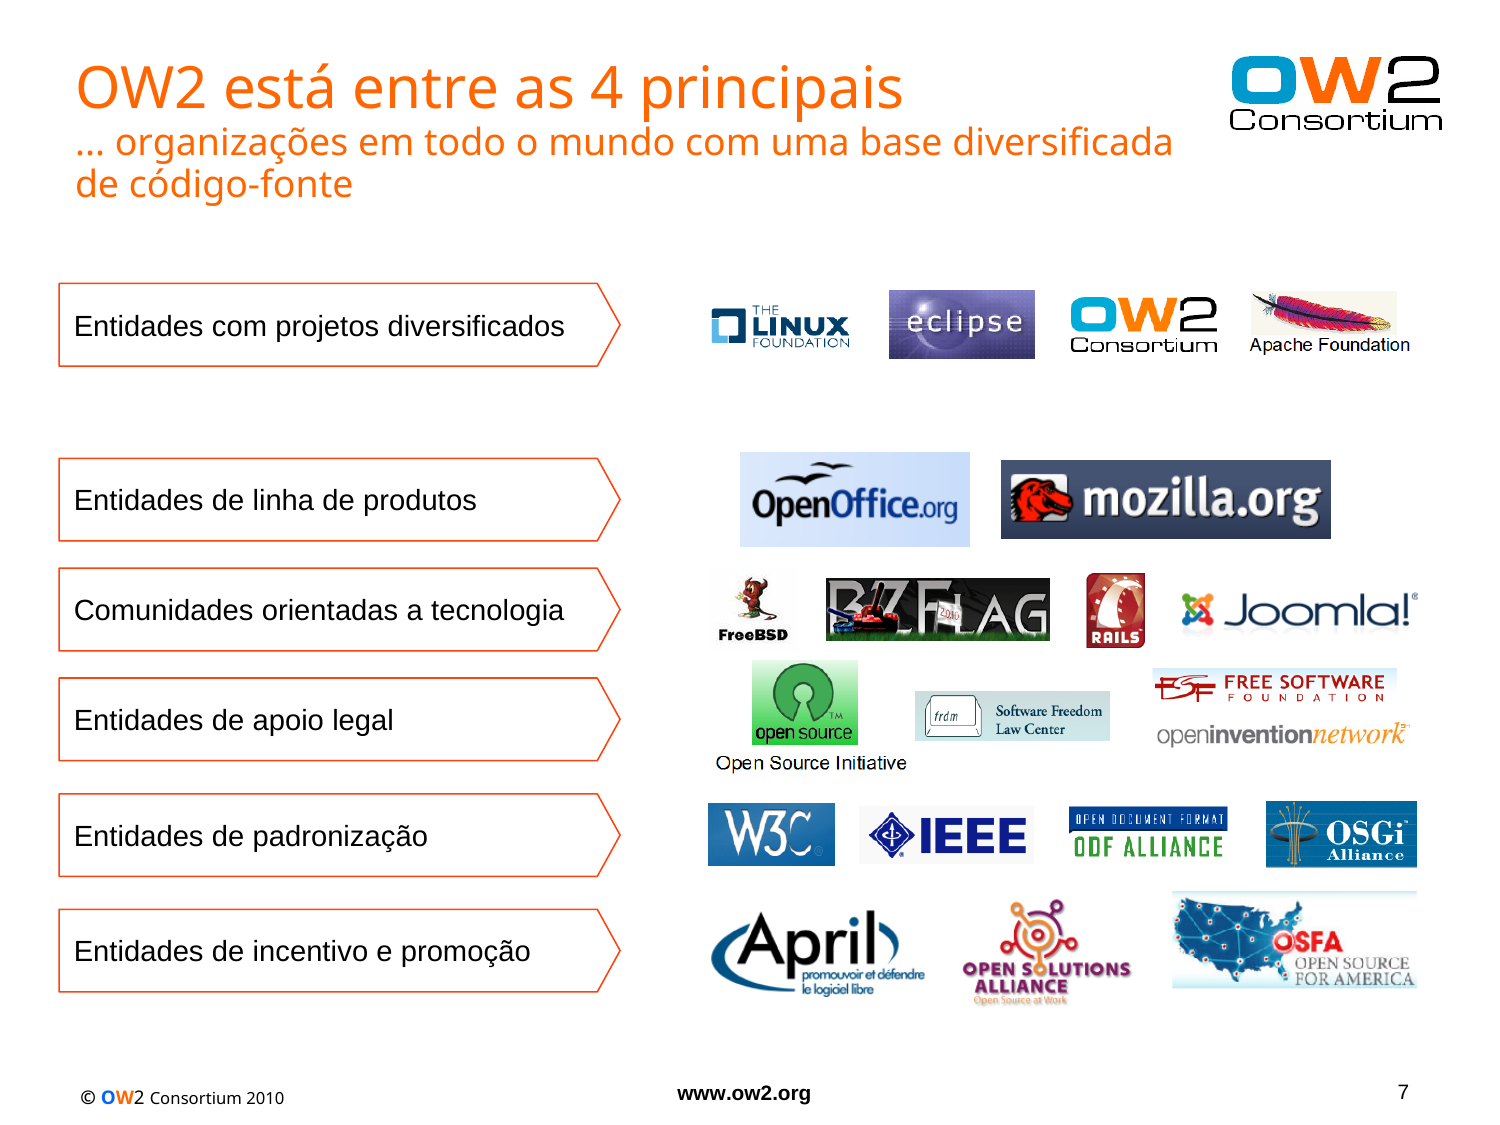

# OW2 está entre as 4 principais ... organizações em todo o mundo com uma base diversificada de código-fonte
Entidades com projetos diversificados
Entidades de linha de produtos
Comunidades orientadas a tecnologia
Entidades de apoio legal
Entidades de padronização
Entidades de incentivo e promoção
7